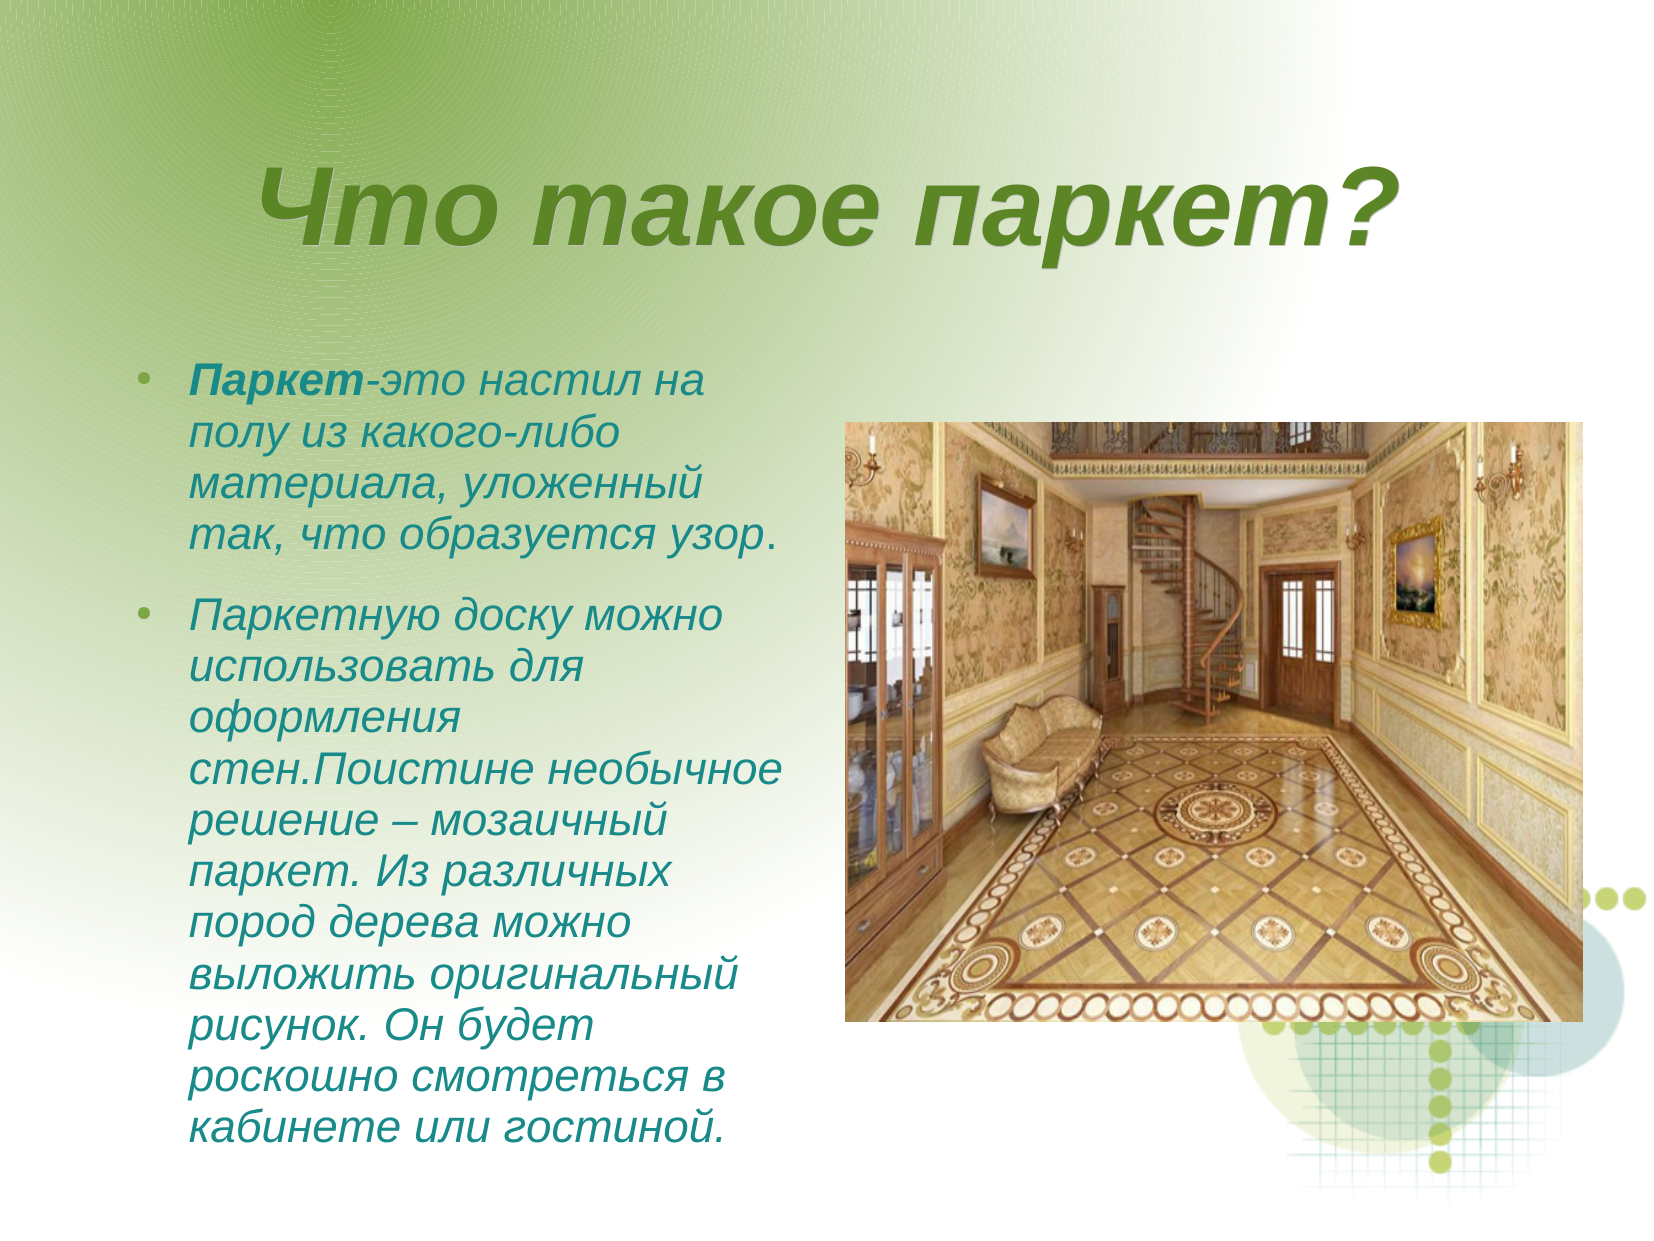

# Что такое паркет?
Паркет-это настил на полу из какого-либо материала, уложенный так, что образуется узор.
Паркетную доску можно использовать для оформления стен.Поистине необычное решение – мозаичный паркет. Из различных пород дерева можно выложить оригинальный рисунок. Он будет роскошно смотреться в кабинете или гостиной.